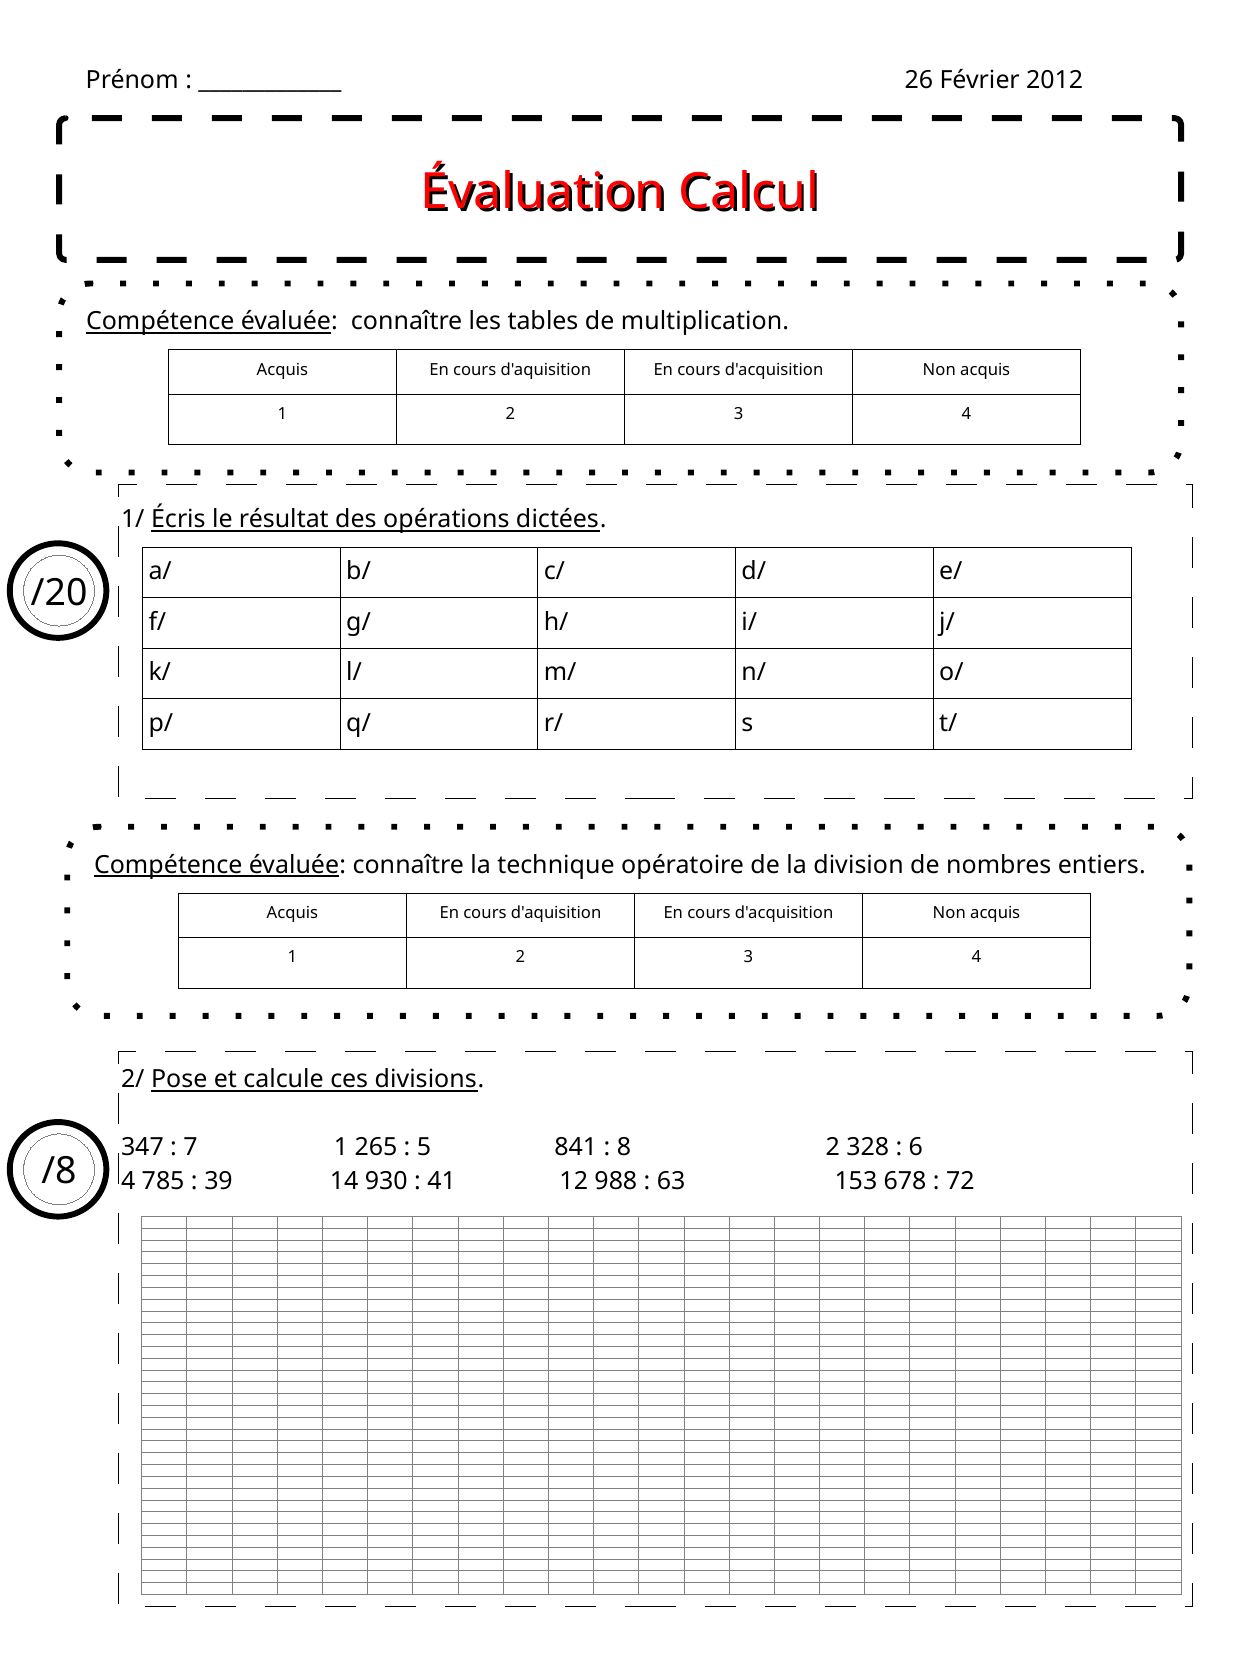

Prénom : _____________ 26 Février 2012
Évaluation Calcul
Compétence évaluée: connaître les tables de multiplication.
| Acquis | En cours d'aquisition | En cours d'acquisition | Non acquis |
| --- | --- | --- | --- |
| 1 | 2 | 3 | 4 |
1/ Écris le résultat des opérations dictées.
| a/ | b/ | c/ | d/ | e/ |
| --- | --- | --- | --- | --- |
| f/ | g/ | h/ | i/ | j/ |
| k/ | l/ | m/ | n/ | o/ |
| p/ | q/ | r/ | s | t/ |
/20
Compétence évaluée: connaître la technique opératoire de la division de nombres entiers.
| Acquis | En cours d'aquisition | En cours d'acquisition | Non acquis |
| --- | --- | --- | --- |
| 1 | 2 | 3 | 4 |
2/ Pose et calcule ces divisions.
347 : 7 1 265 : 5 841 : 8 2 328 : 6
4 785 : 39 14 930 : 41 12 988 : 63 153 678 : 72
/8